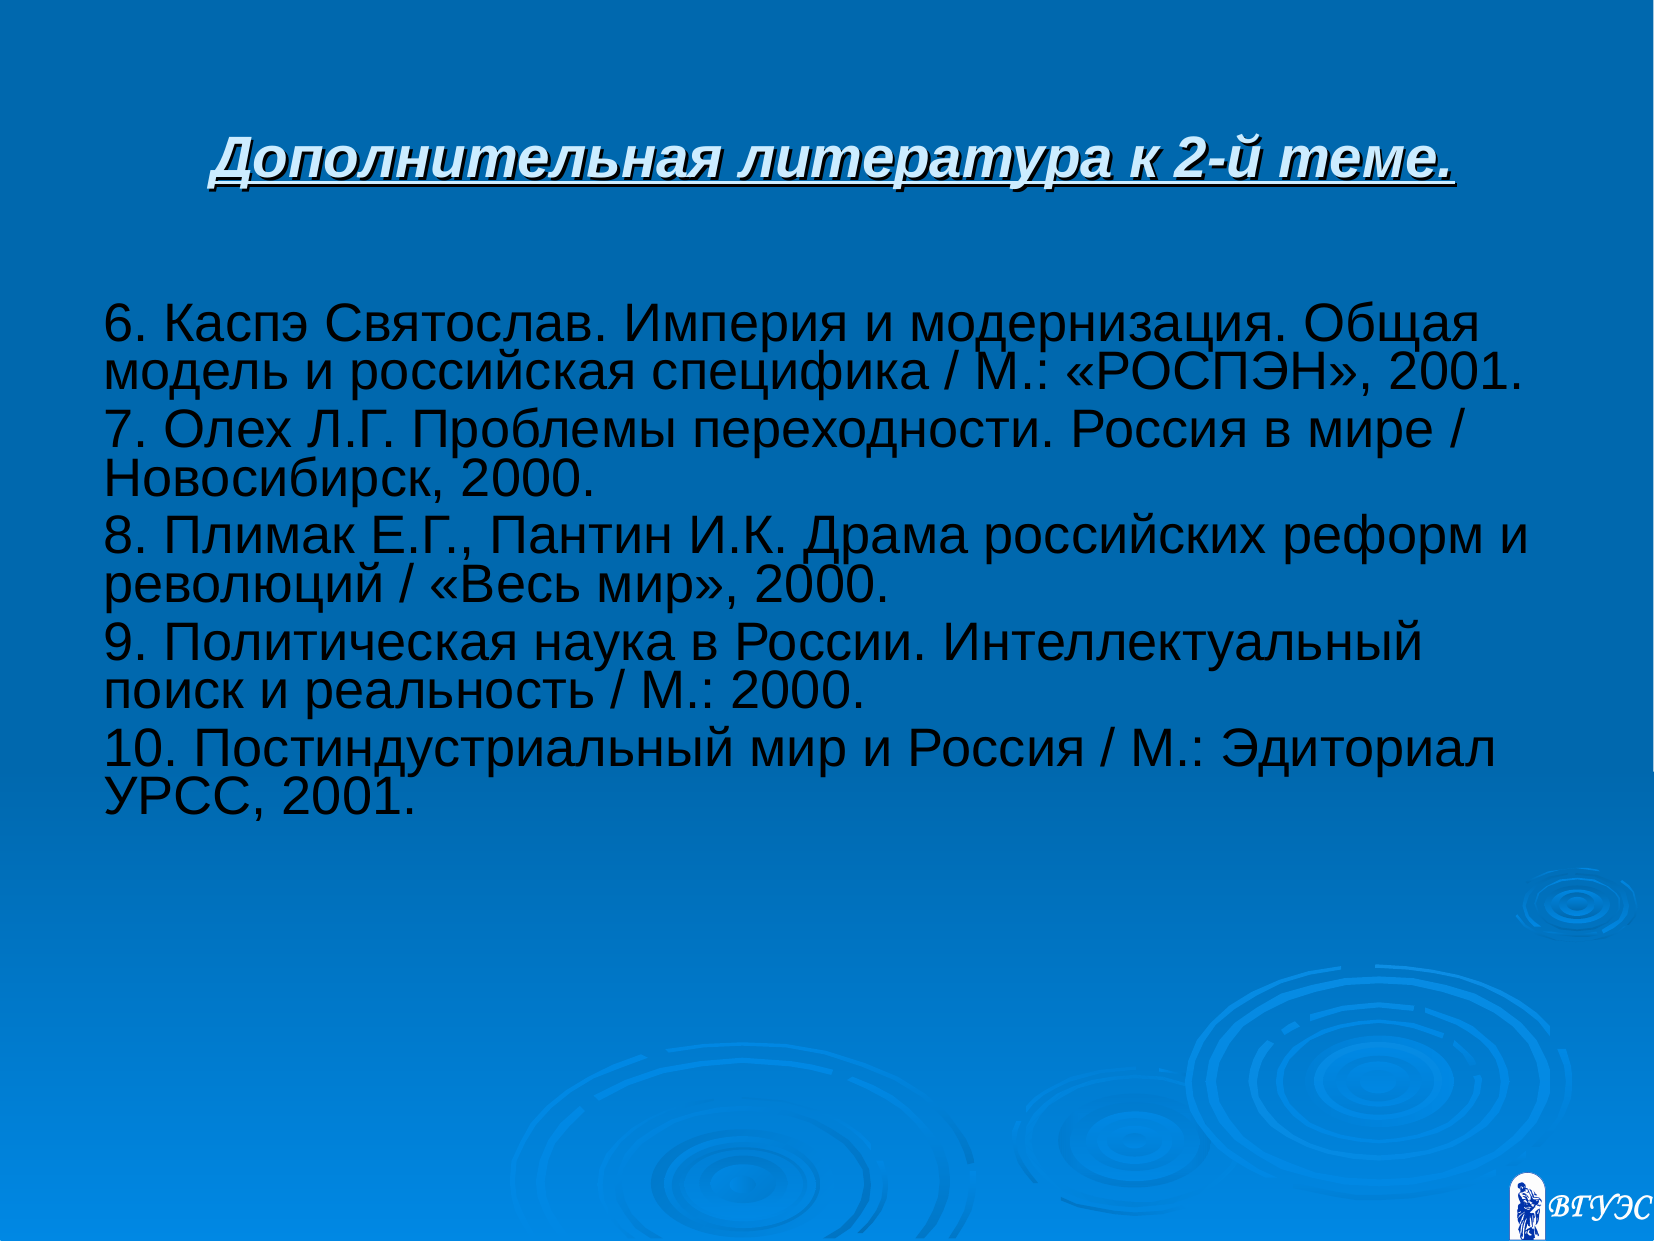

# Дополнительная литература к 2-й теме.
6. Каспэ Святослав. Империя и модернизация. Общая модель и российская специфика / М.: «РОСПЭН», 2001.
7. Олех Л.Г. Проблемы переходности. Россия в мире / Новосибирск, 2000.
8. Плимак Е.Г., Пантин И.К. Драма российских реформ и революций / «Весь мир», 2000.
9. Политическая наука в России. Интеллектуальный поиск и реальность / М.: 2000.
10. Постиндустриальный мир и Россия / М.: Эдиториал УРСС, 2001.